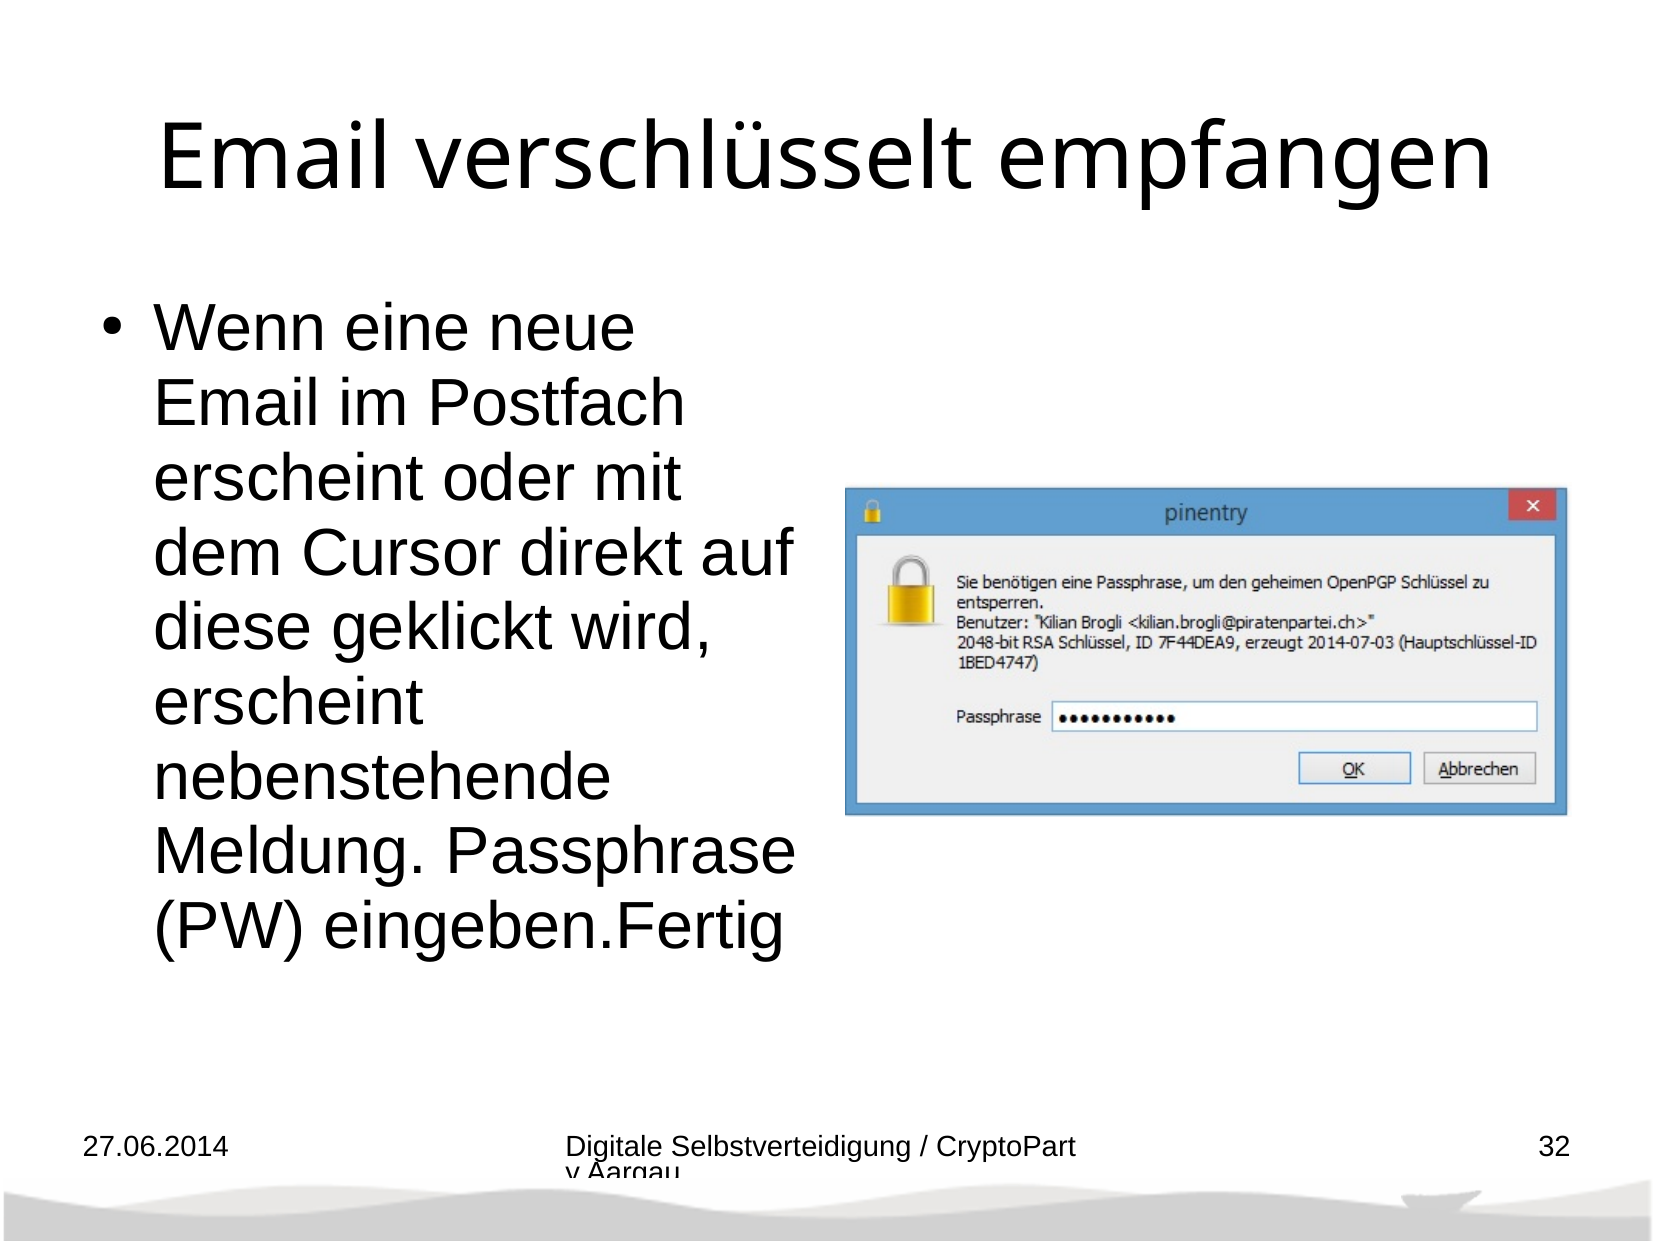

# Email verschlüsselt empfangen
Wenn eine neue Email im Postfach erscheint oder mit dem Cursor direkt auf diese geklickt wird, erscheint nebenstehende Meldung. Passphrase (PW) eingeben.Fertig
27.06.2014
Digitale Selbstverteidigung / CryptoParty Aargau
32